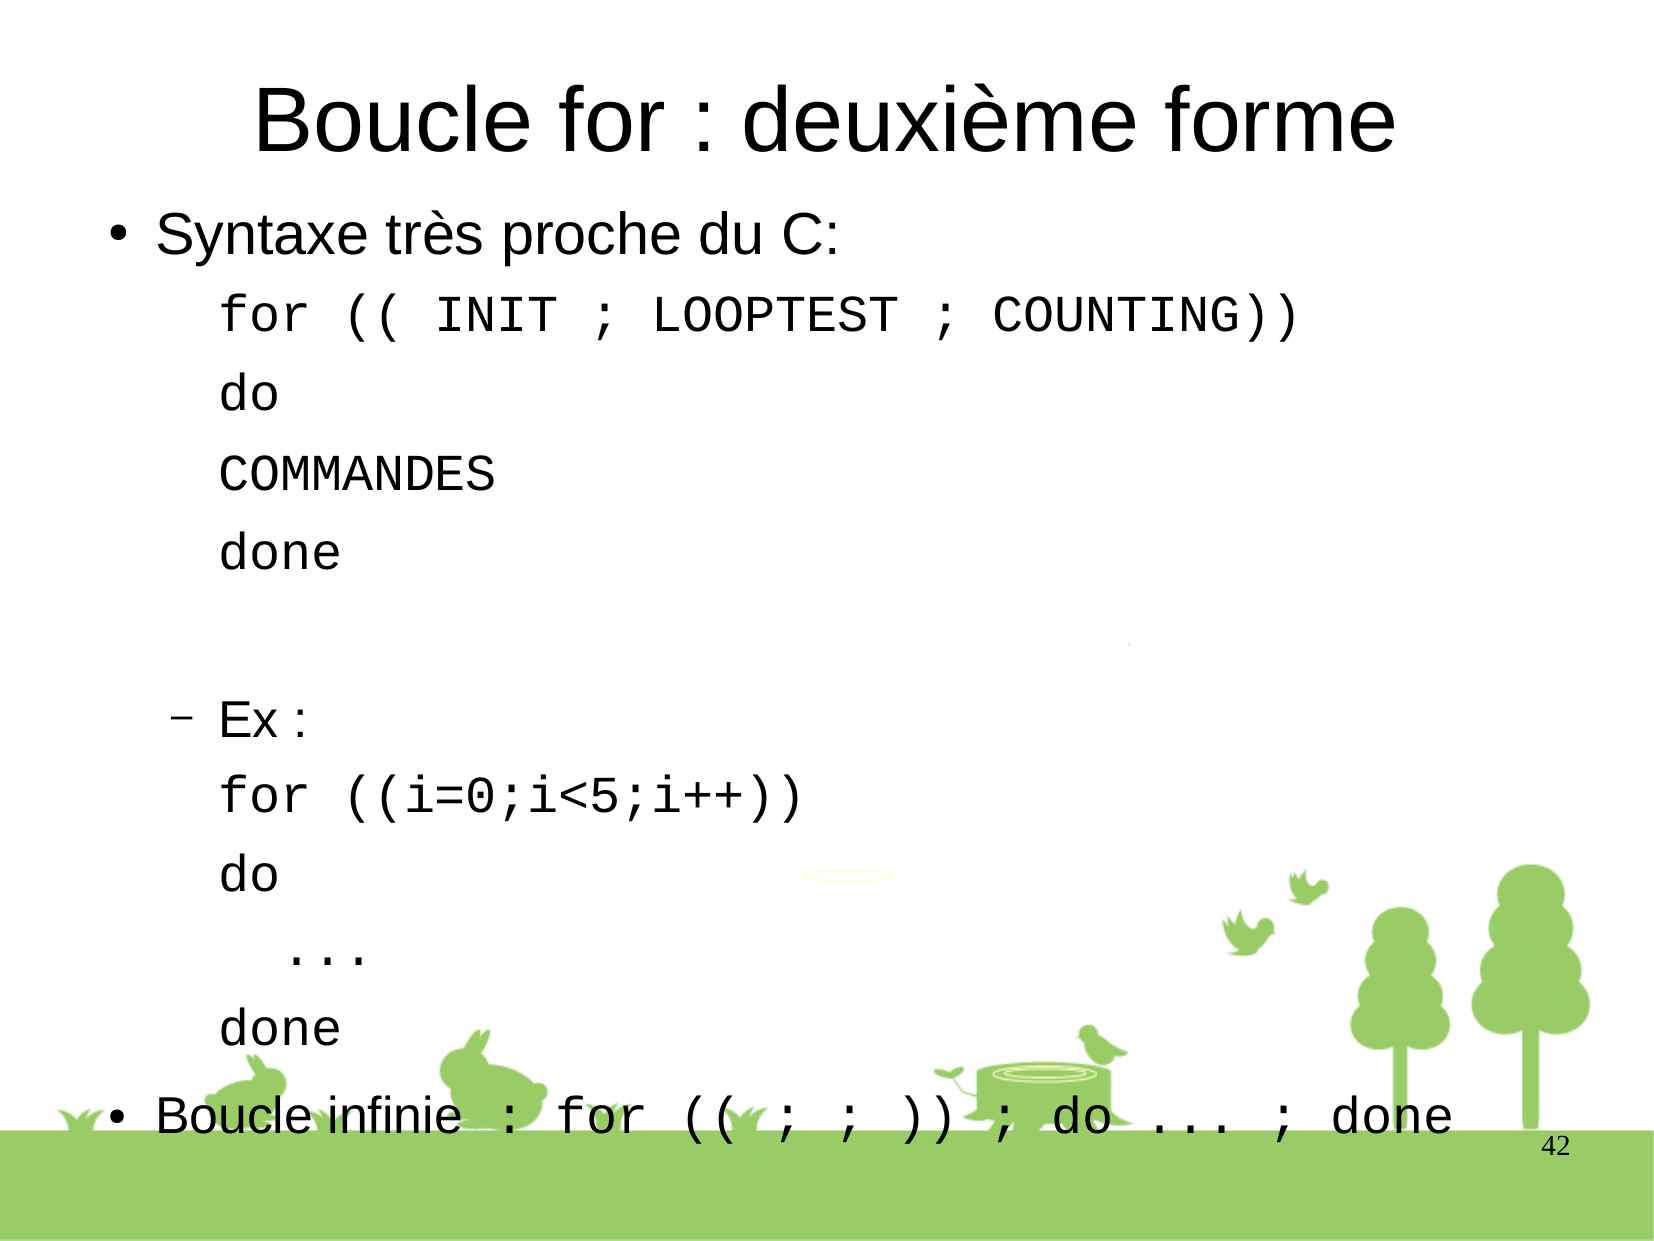

# Boucle for : deuxième forme
Syntaxe très proche du C:
for (( INIT ; LOOPTEST ; COUNTING))
do
COMMANDES
done
Ex :
for ((i=0;i<5;i++))
do
...
done
Boucle infinie : for (( ; ; )) ; do ... ; done
42